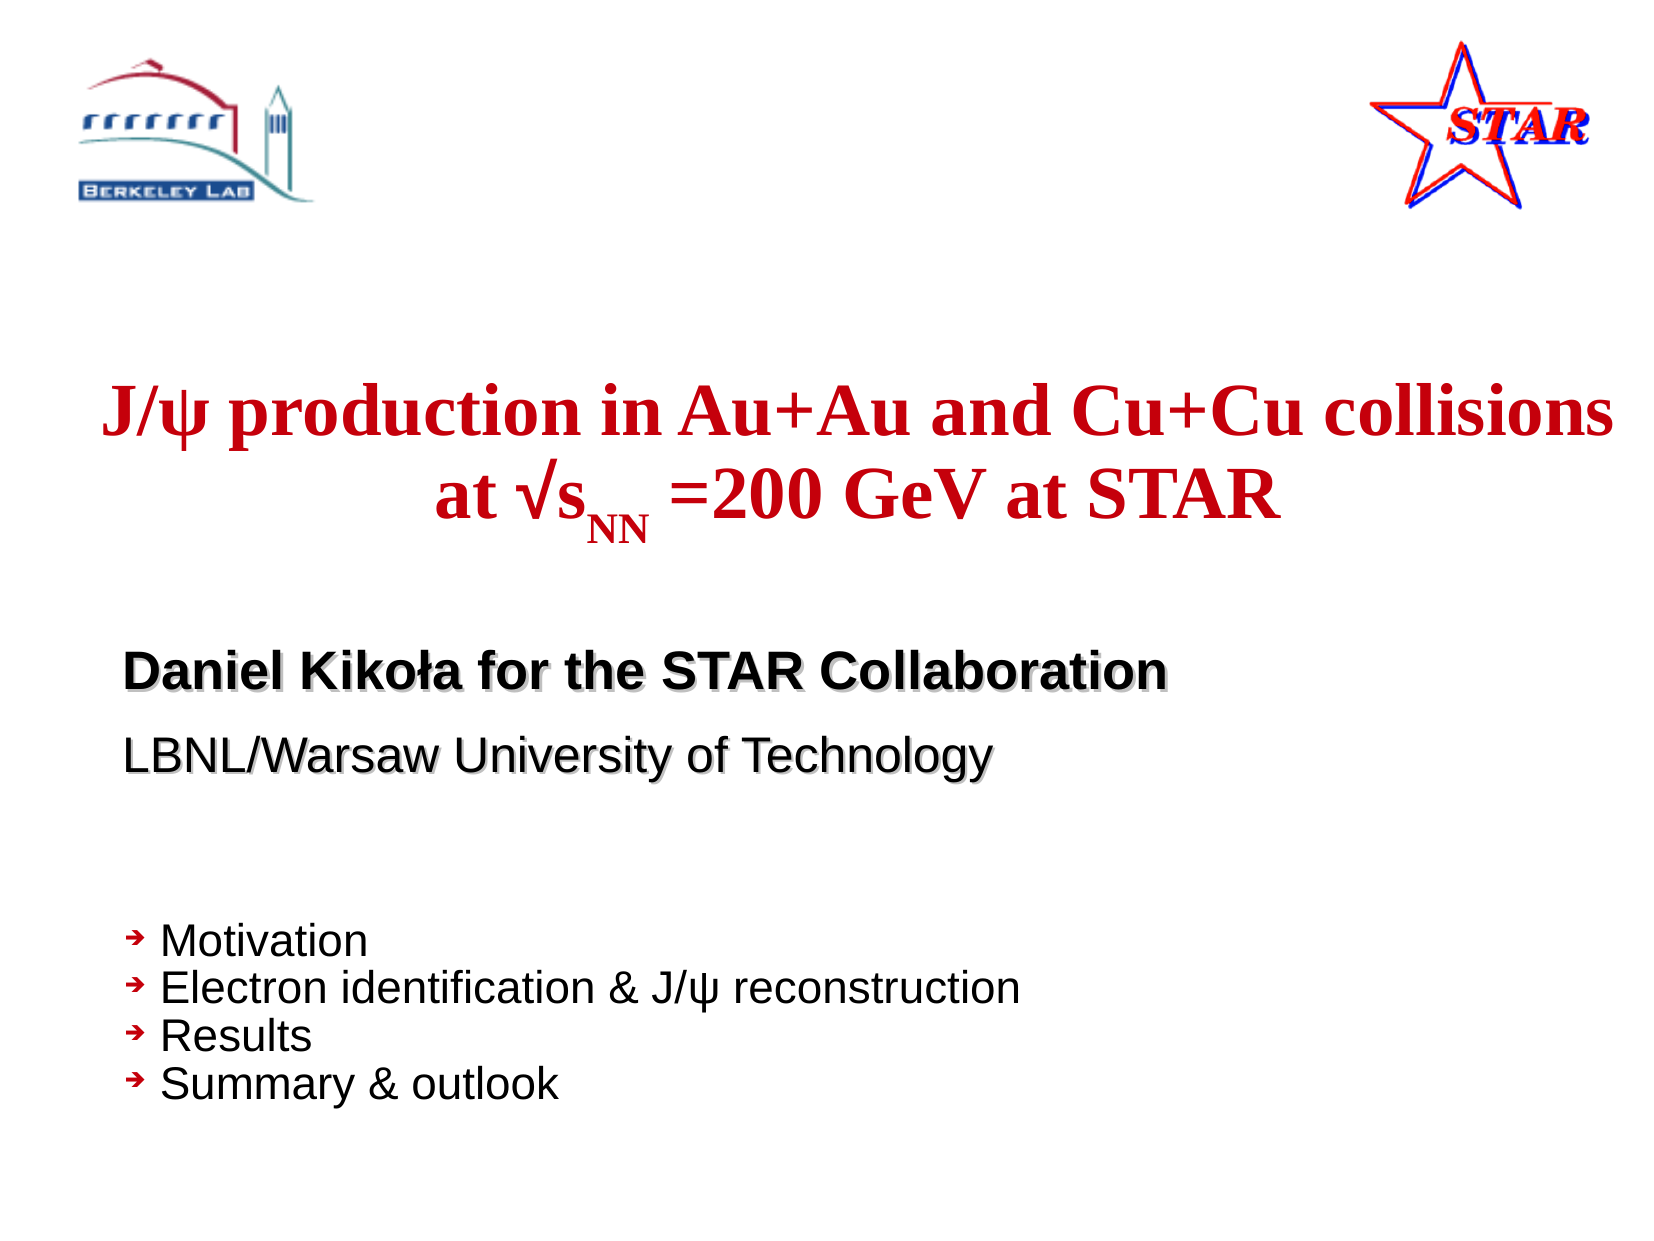

# J/ψ production in Au+Au and Cu+Cu collisions at √sNN =200 GeV at STAR
Daniel Kikoła for the STAR Collaboration
LBNL/Warsaw University of Technology
Outline
Motivation
Electron identification & J/ψ reconstruction
Results
Summary & outlook